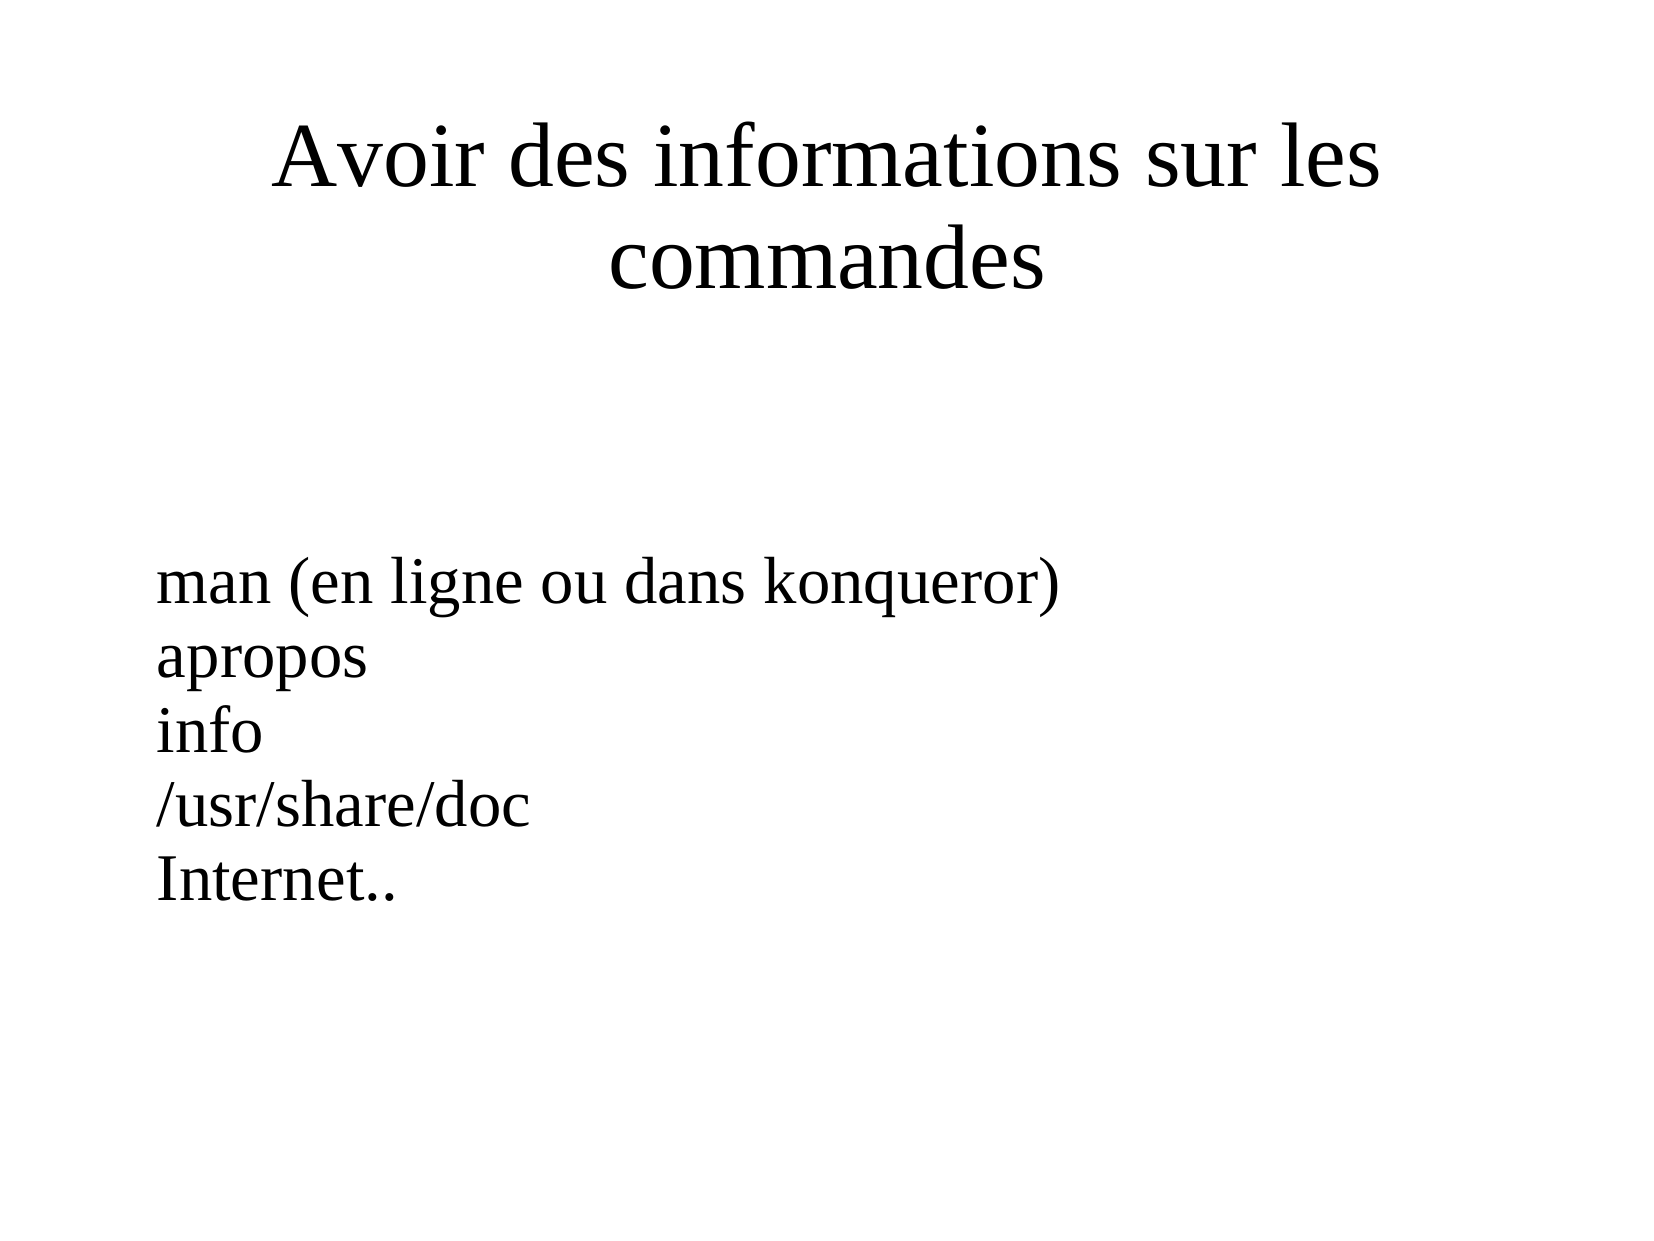

# Avoir des informations sur les commandes
man (en ligne ou dans konqueror)
apropos
info
/usr/share/doc
Internet..